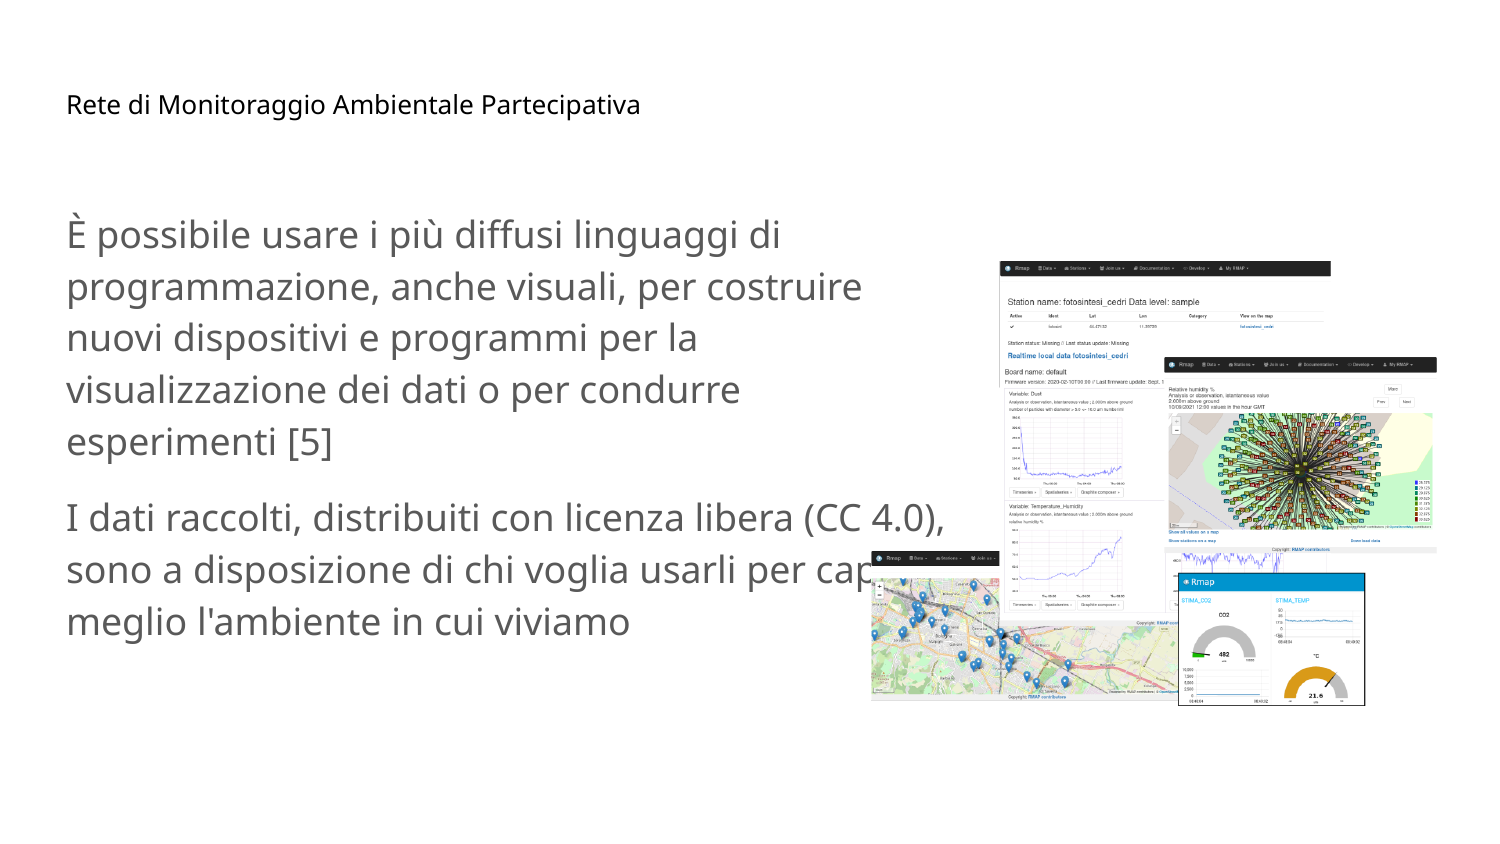

# Rete di Monitoraggio Ambientale Partecipativa
È possibile usare i più diffusi linguaggi di programmazione, anche visuali, per costruire nuovi dispositivi e programmi per la visualizzazione dei dati o per condurre esperimenti [5]
I dati raccolti, distribuiti con licenza libera (CC 4.0), sono a disposizione di chi voglia usarli per capire meglio l'ambiente in cui viviamo